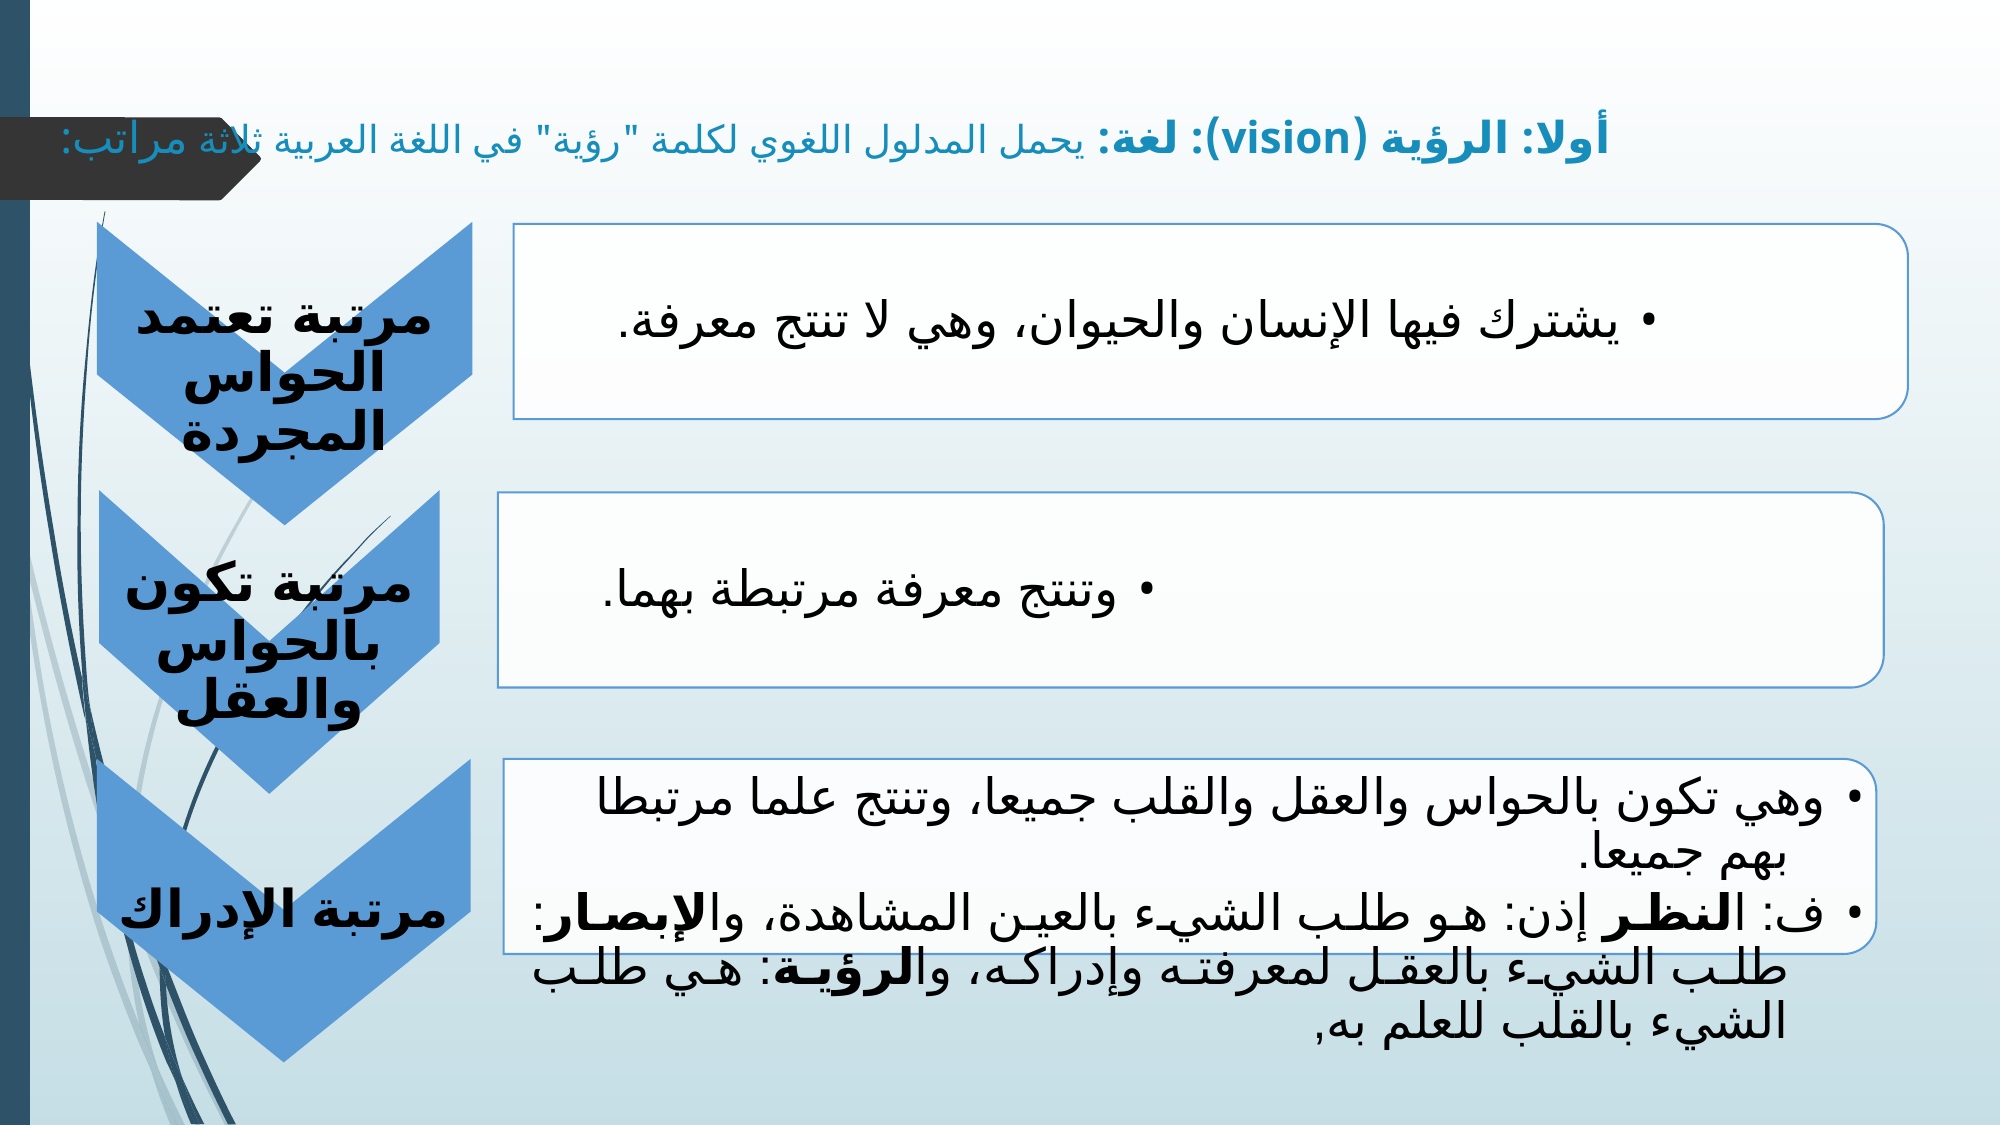

# أولا: الرؤية (vision): لغة: يحمل المدلول اللغوي لكلمة "رؤية" في اللغة العربية ثلاثة مراتب:
مرتبة تعتمد الحواس المجردة
يشترك فيها الإنسان والحيوان، وهي لا تنتج معرفة.
مرتبة تكون بالحواس والعقل
وتنتج معرفة مرتبطة بهما.
وهي تكون بالحواس والعقل والقلب جميعا، وتنتج علما مرتبطا بهم جميعا.
ف: النظر إذن: هو طلب الشيء بالعين المشاهدة، والإبصار: طلب الشيء بالعقل لمعرفته وإدراكه، والرؤية: هي طلب الشيء بالقلب للعلم به,
مرتبة الإدراك